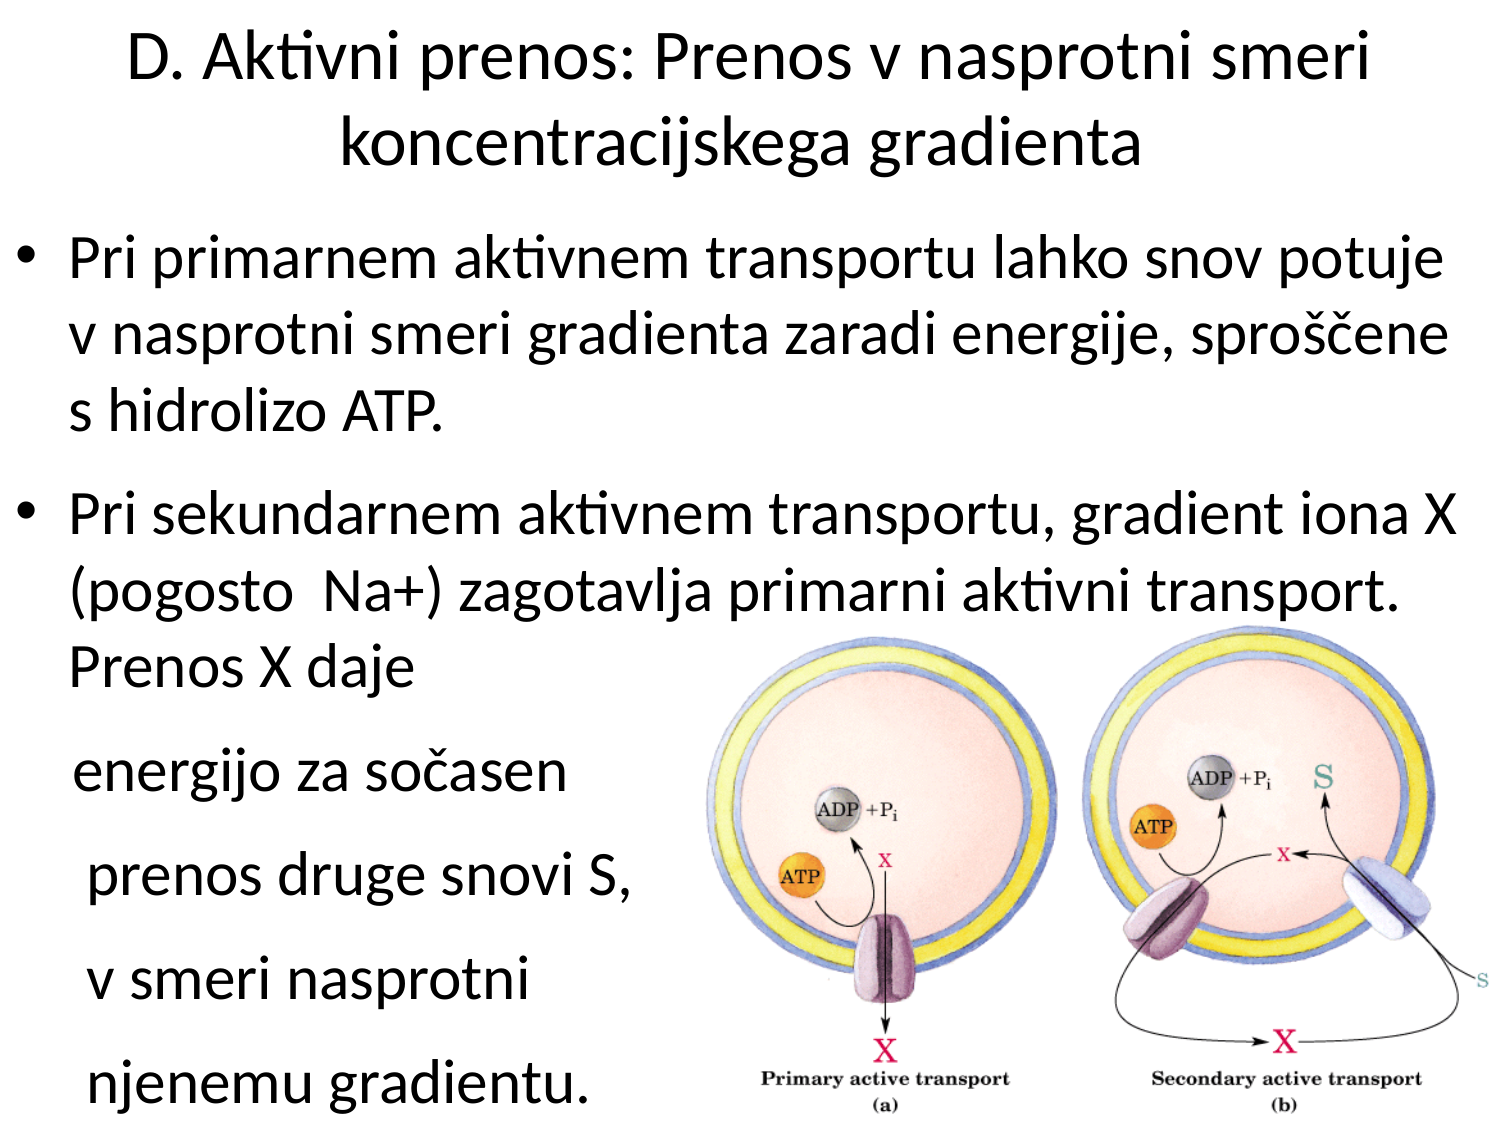

# D. Aktivni prenos: Prenos v nasprotni smeri koncentracijskega gradienta
Pri primarnem aktivnem transportu lahko snov potuje v nasprotni smeri gradienta zaradi energije, sproščene s hidrolizo ATP.
Pri sekundarnem aktivnem transportu, gradient iona X (pogosto Na+) zagotavlja primarni aktivni transport. Prenos X daje
 energijo za sočasen
	prenos druge snovi S,
	v smeri nasprotni
	njenemu gradientu.